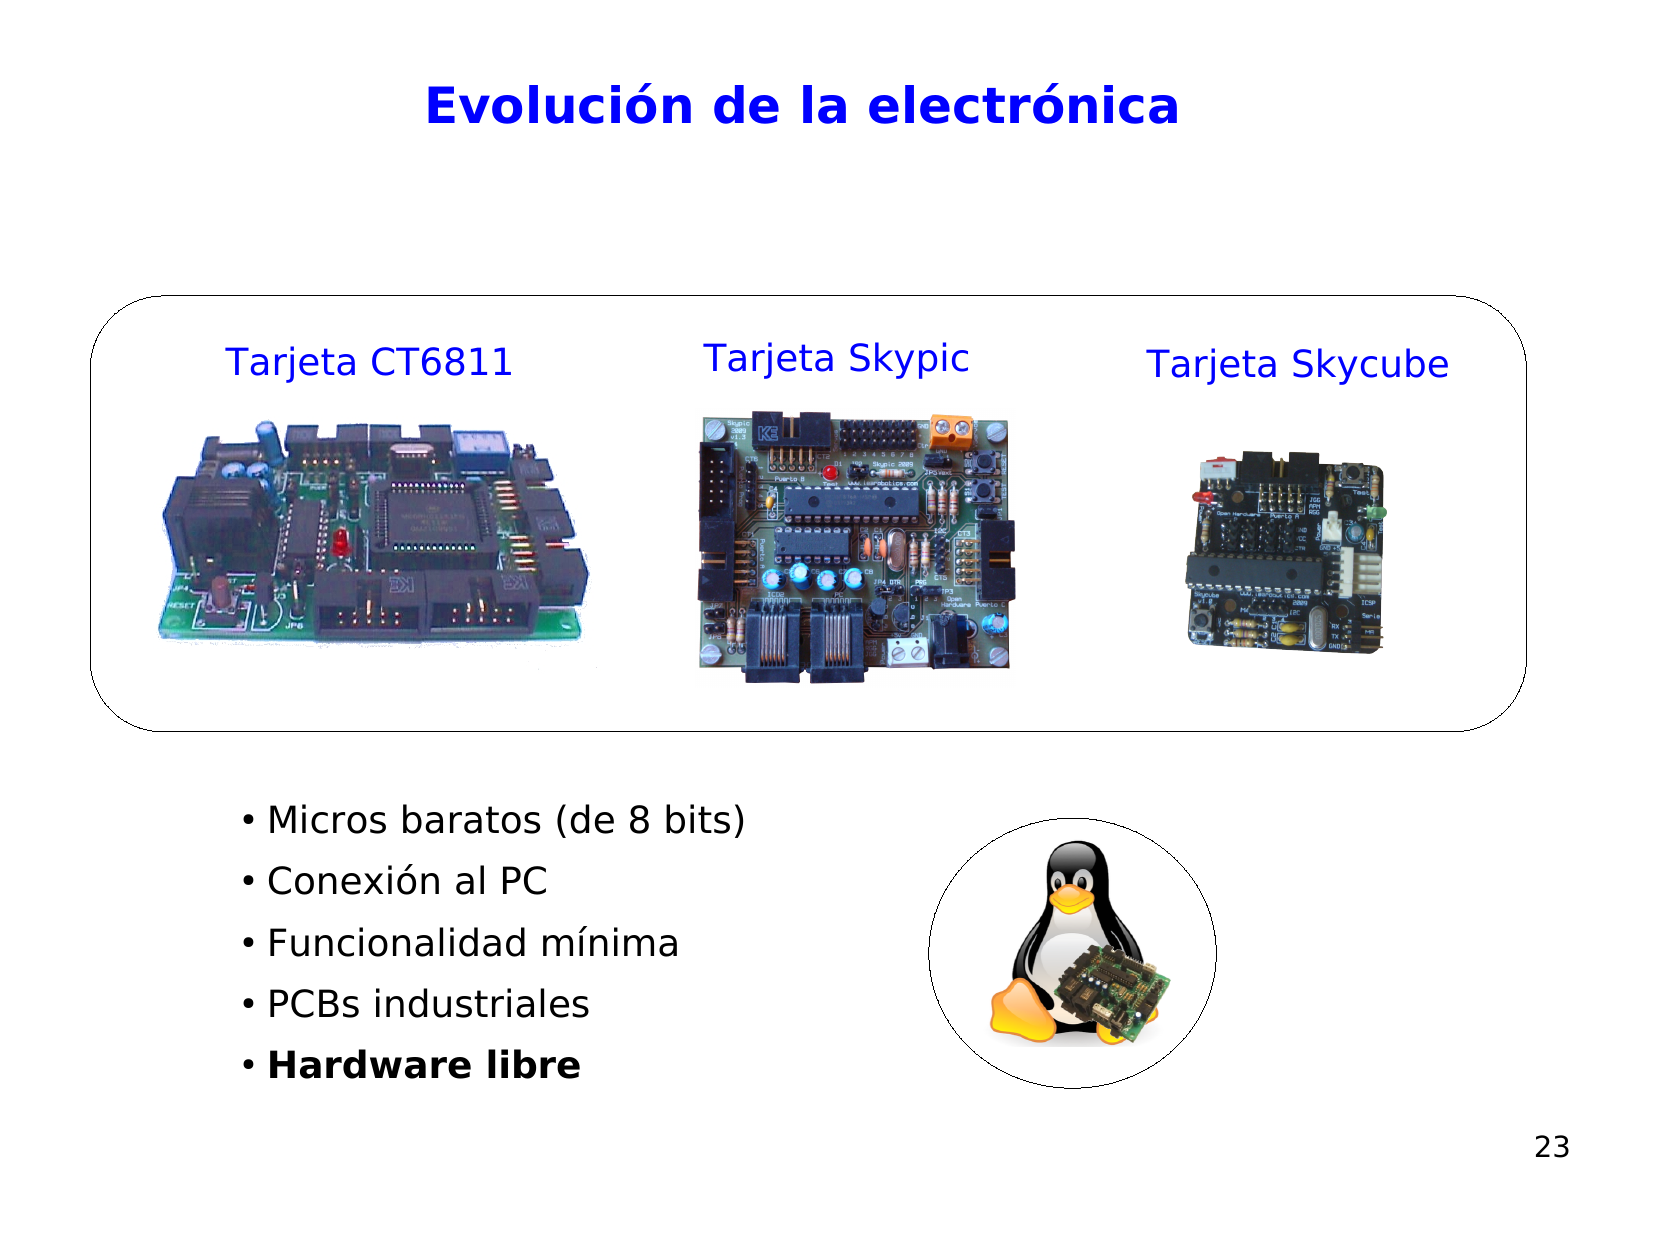

Evolución de la electrónica
Tarjeta Skypic
Tarjeta CT6811
Tarjeta Skycube
 Micros baratos (de 8 bits)
 Conexión al PC
 Funcionalidad mínima
 PCBs industriales
 Hardware libre
23